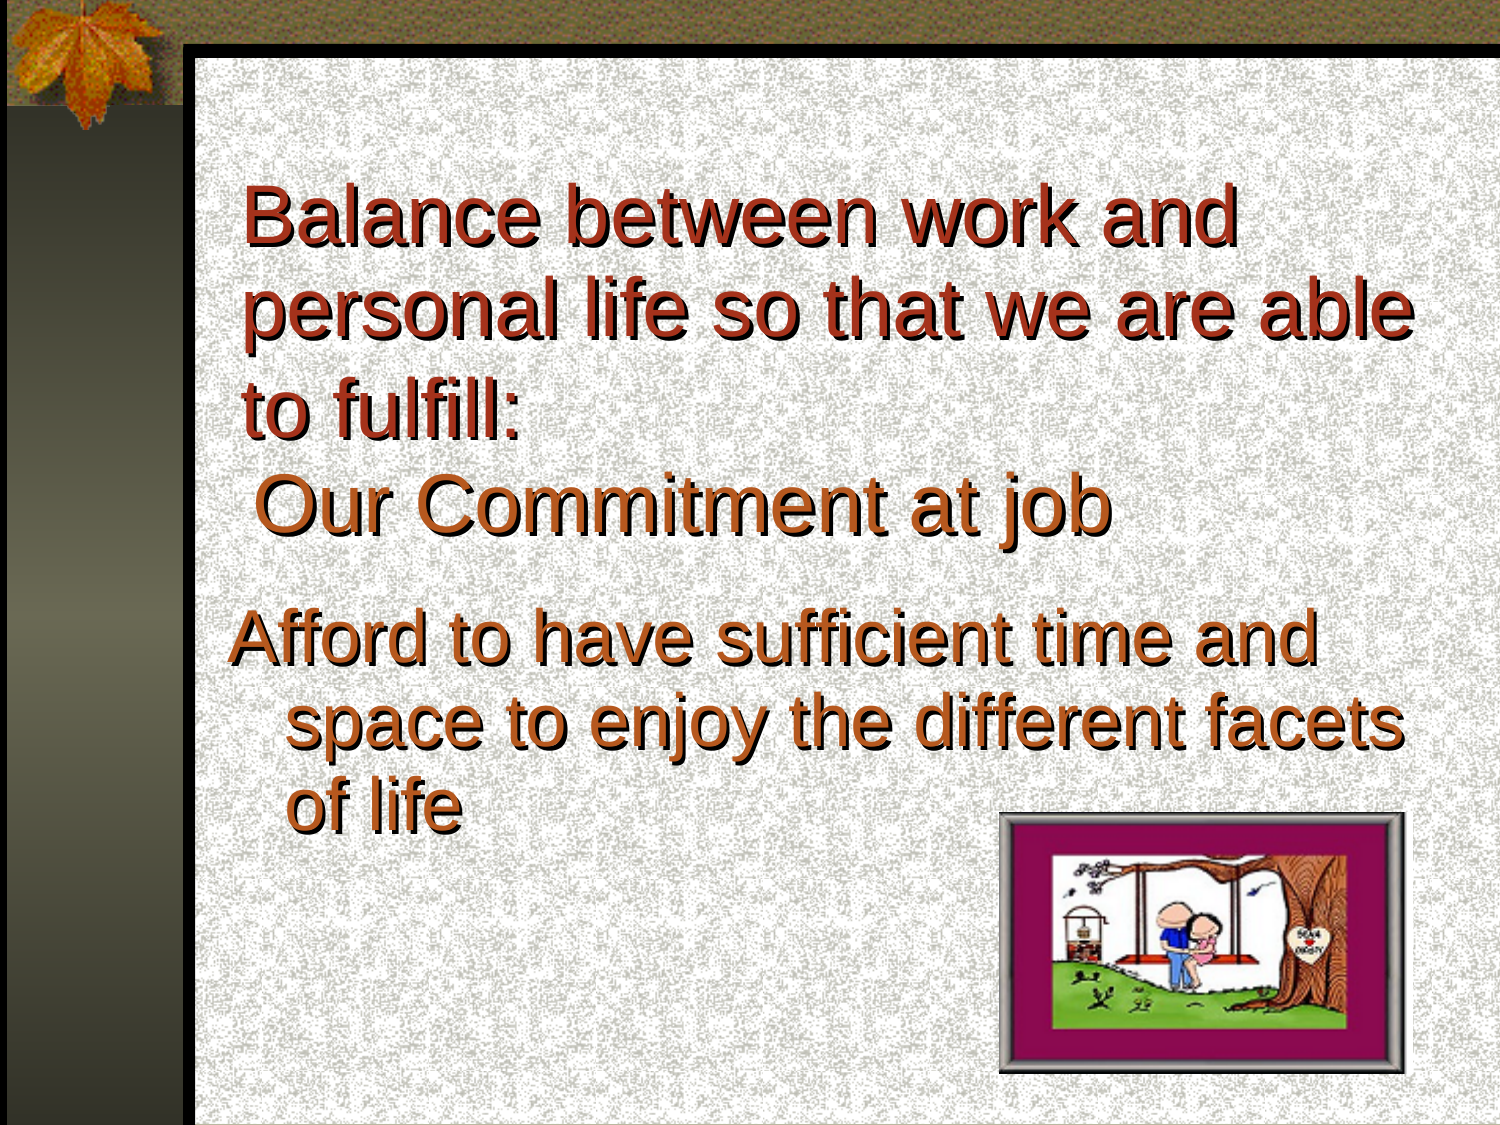

# Balance between work and personal life so that we are able to fulfill:
Our Commitment at job
Afford to have sufficient time and space to enjoy the different facets of life